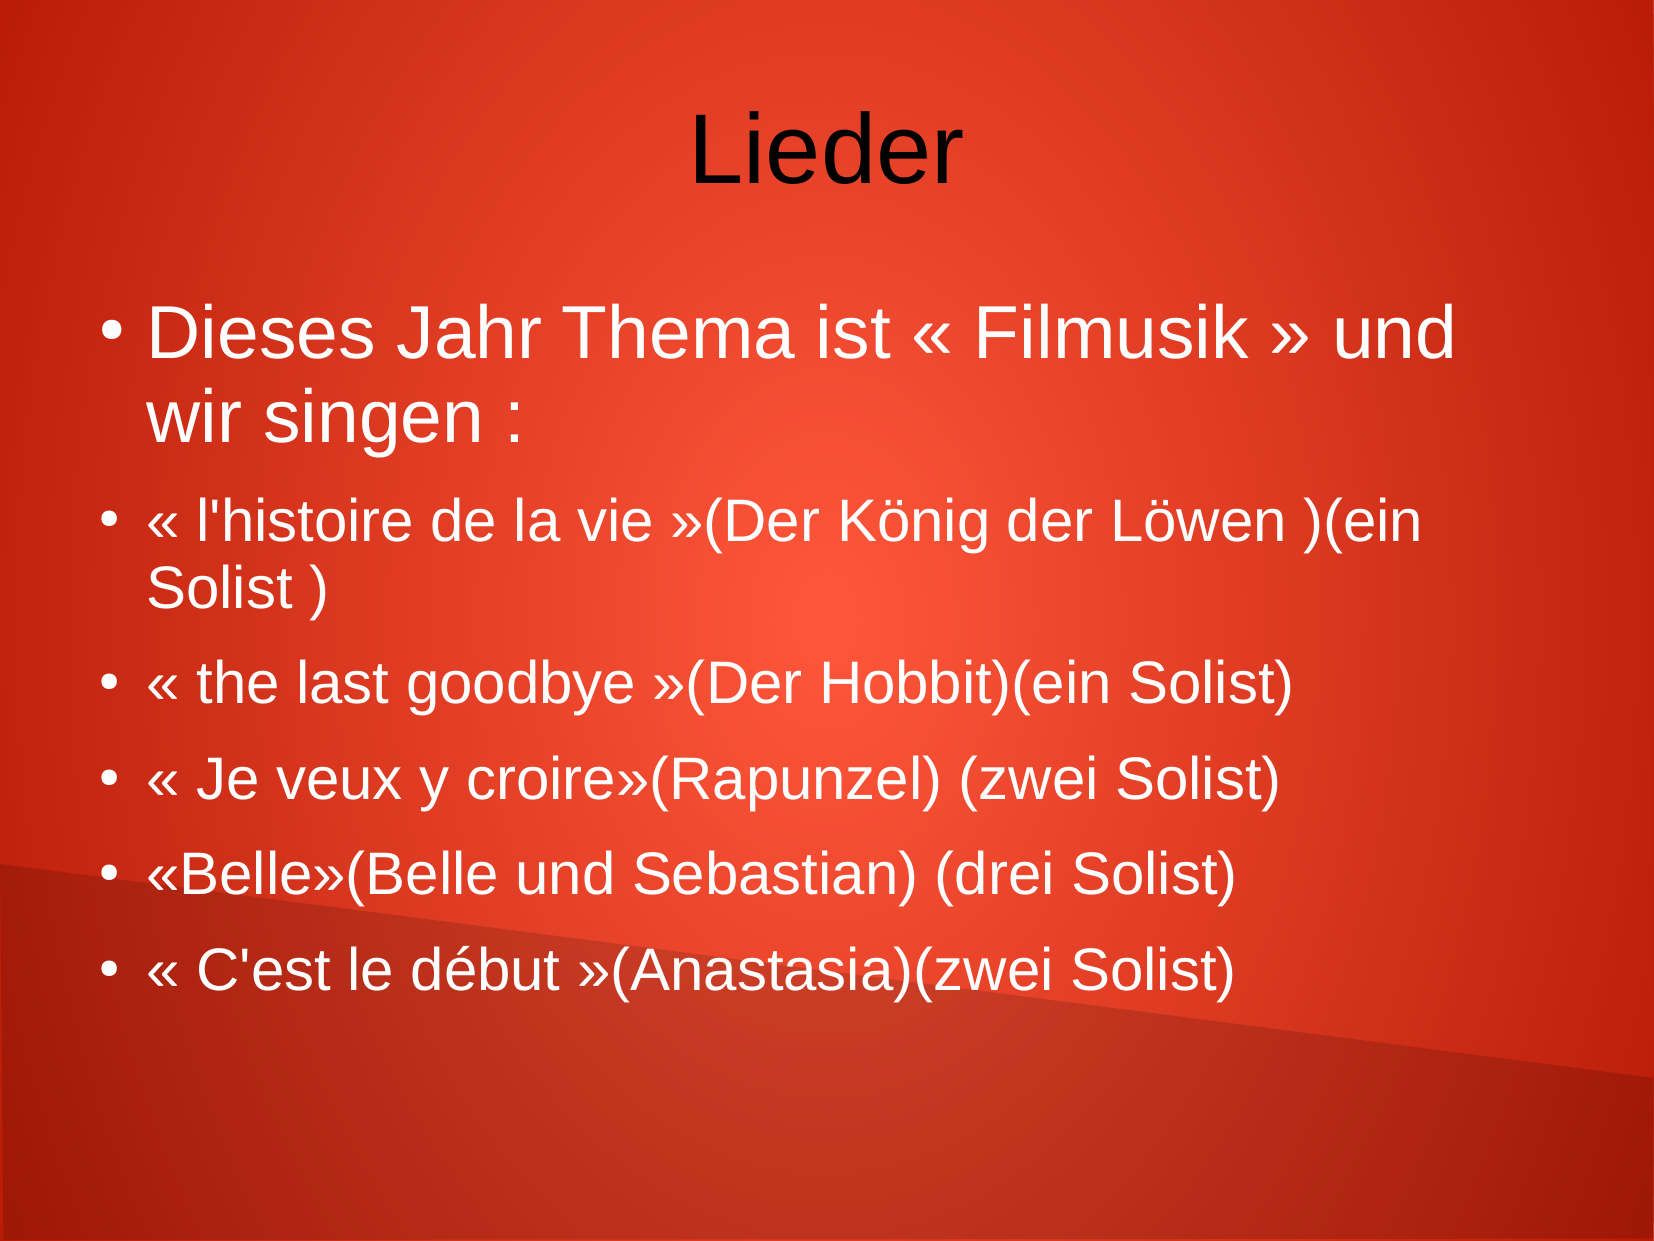

# Lieder
Dieses Jahr Thema ist « Filmusik » und wir singen :
« l'histoire de la vie »(Der König der Löwen )(ein Solist )
« the last goodbye »(Der Hobbit)(ein Solist)
« Je veux y croire»(Rapunzel) (zwei Solist)
«Belle»(Belle und Sebastian) (drei Solist)
« C'est le début »(Anastasia)(zwei Solist)